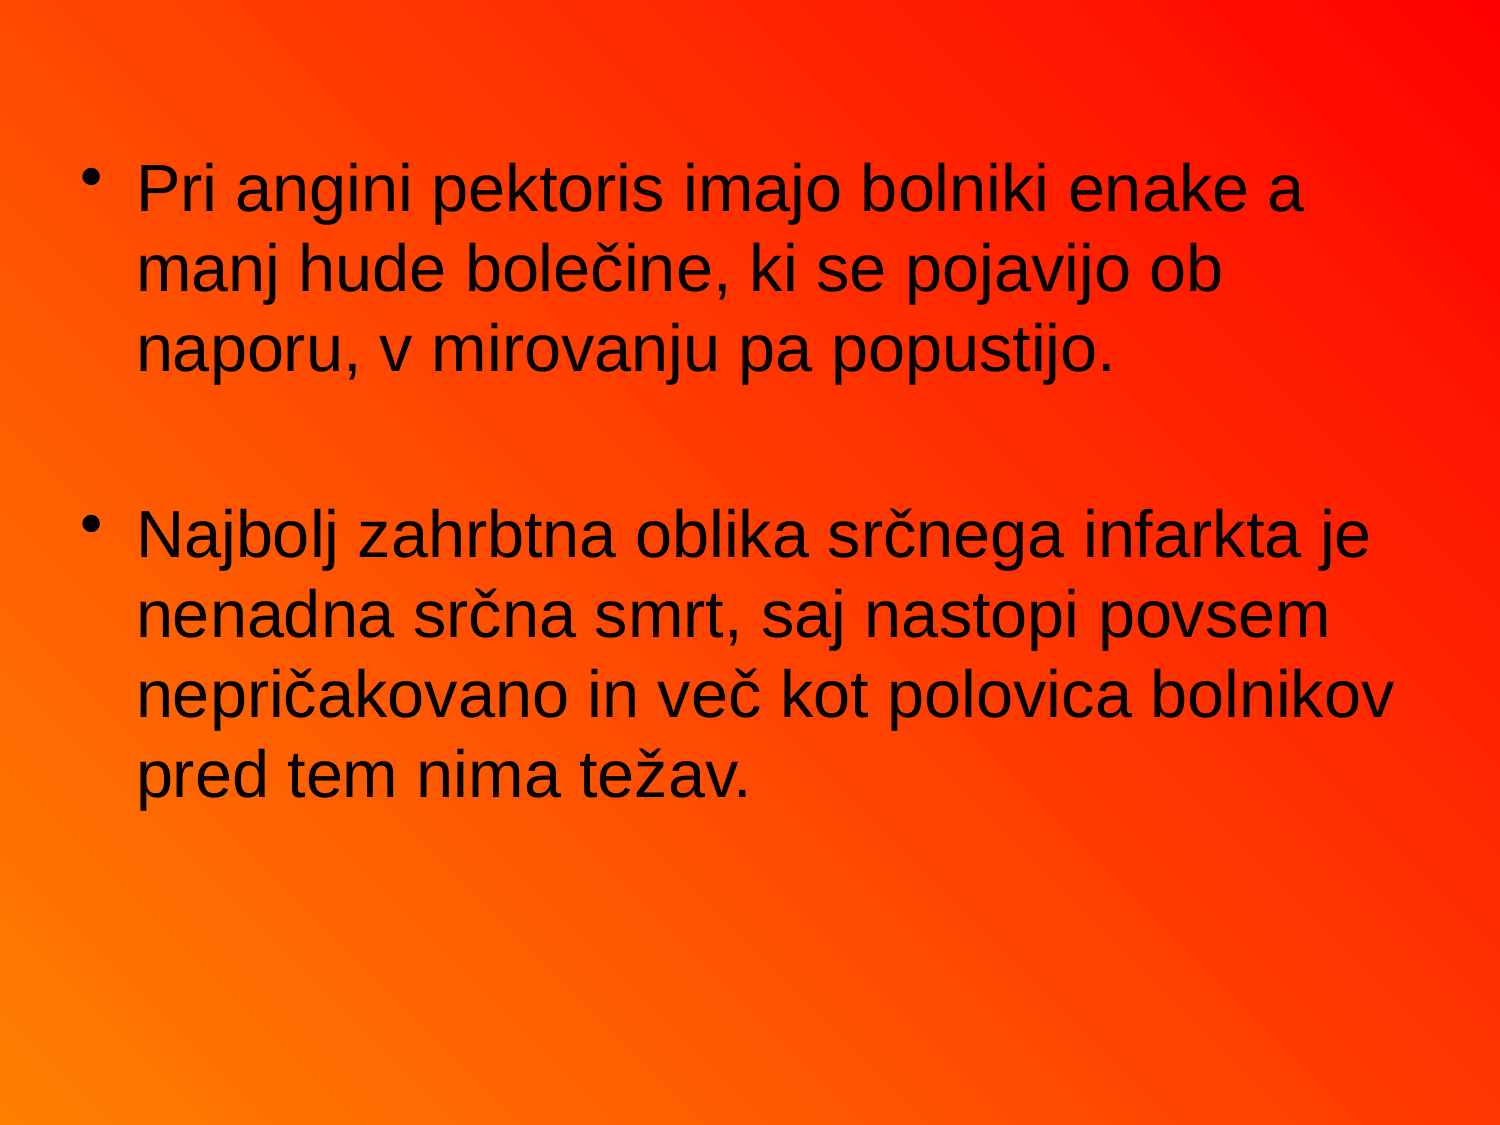

# Pri angini pektoris imajo bolniki enake a manj hude bolečine, ki se pojavijo ob naporu, v mirovanju pa popustijo.
Najbolj zahrbtna oblika srčnega infarkta je nenadna srčna smrt, saj nastopi povsem nepričakovano in več kot polovica bolnikov pred tem nima težav.